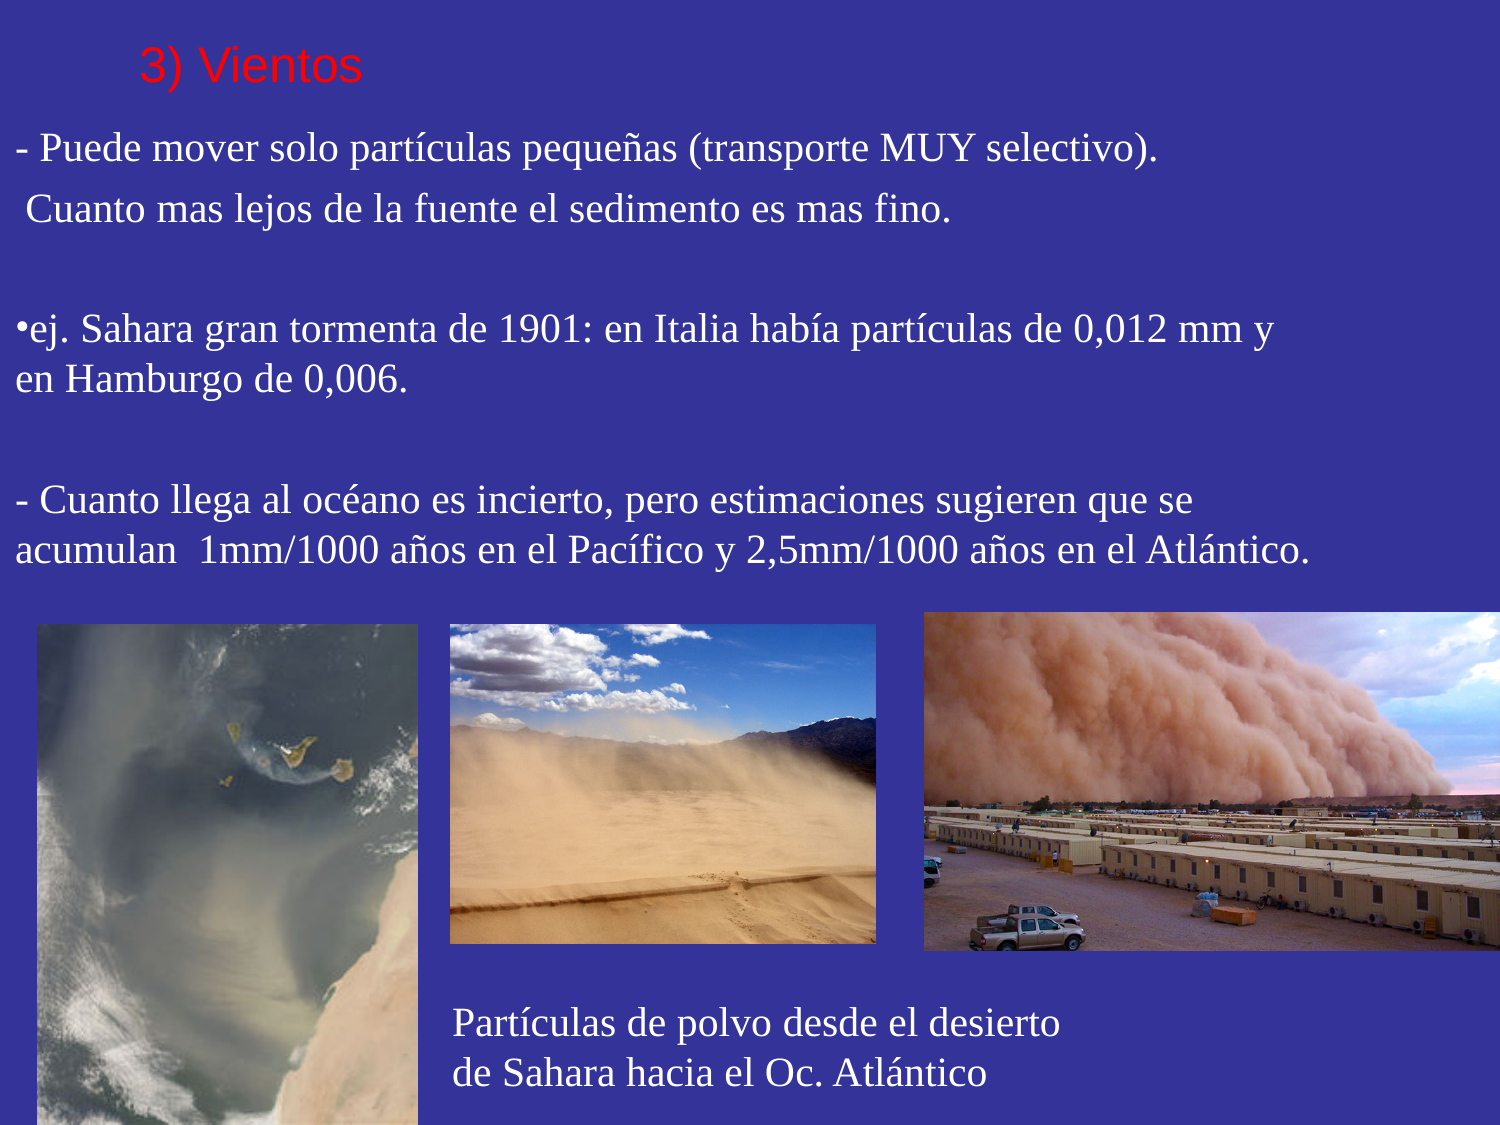

3) Vientos
- Puede mover solo partículas pequeñas (transporte MUY selectivo).
 Cuanto mas lejos de la fuente el sedimento es mas fino.
ej. Sahara gran tormenta de 1901: en Italia había partículas de 0,012 mm y en Hamburgo de 0,006.
- Cuanto llega al océano es incierto, pero estimaciones sugieren que se acumulan 1mm/1000 años en el Pacífico y 2,5mm/1000 años en el Atlántico.
Partículas de polvo desde el desierto
de Sahara hacia el Oc. Atlántico